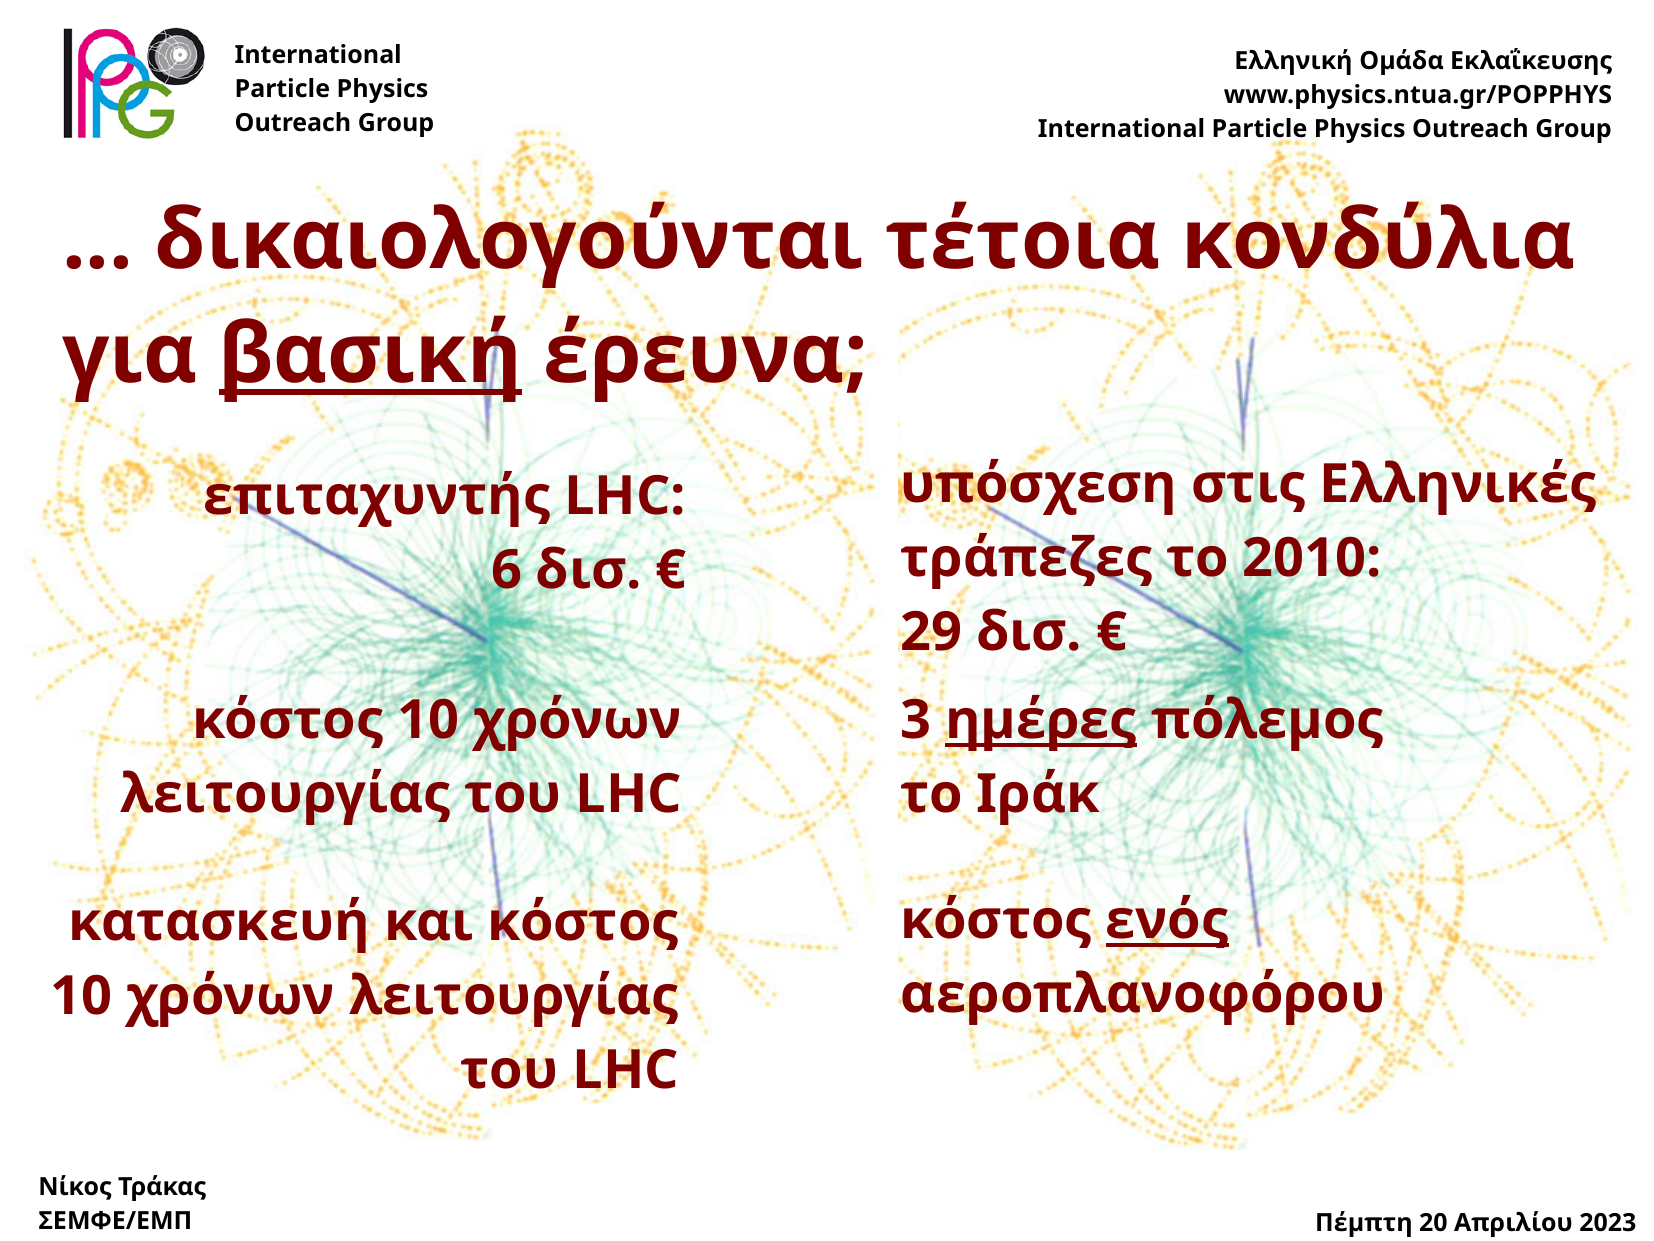

... δικαιολογούνται τέτοια κονδύλια για βασική έρευνα;
υπόσχεση στις Ελληνικές
τράπεζες το 2010:
29 δισ. €
επιταχυντής LHC:
6 δισ. €
κόστος 10 χρόνων
λειτουργίας του LHC
3 ημέρες πόλεμος
το Ιράκ
κόστος ενός
αεροπλανοφόρου
κατασκευή και κόστος
10 χρόνων λειτουργίας
του LHC